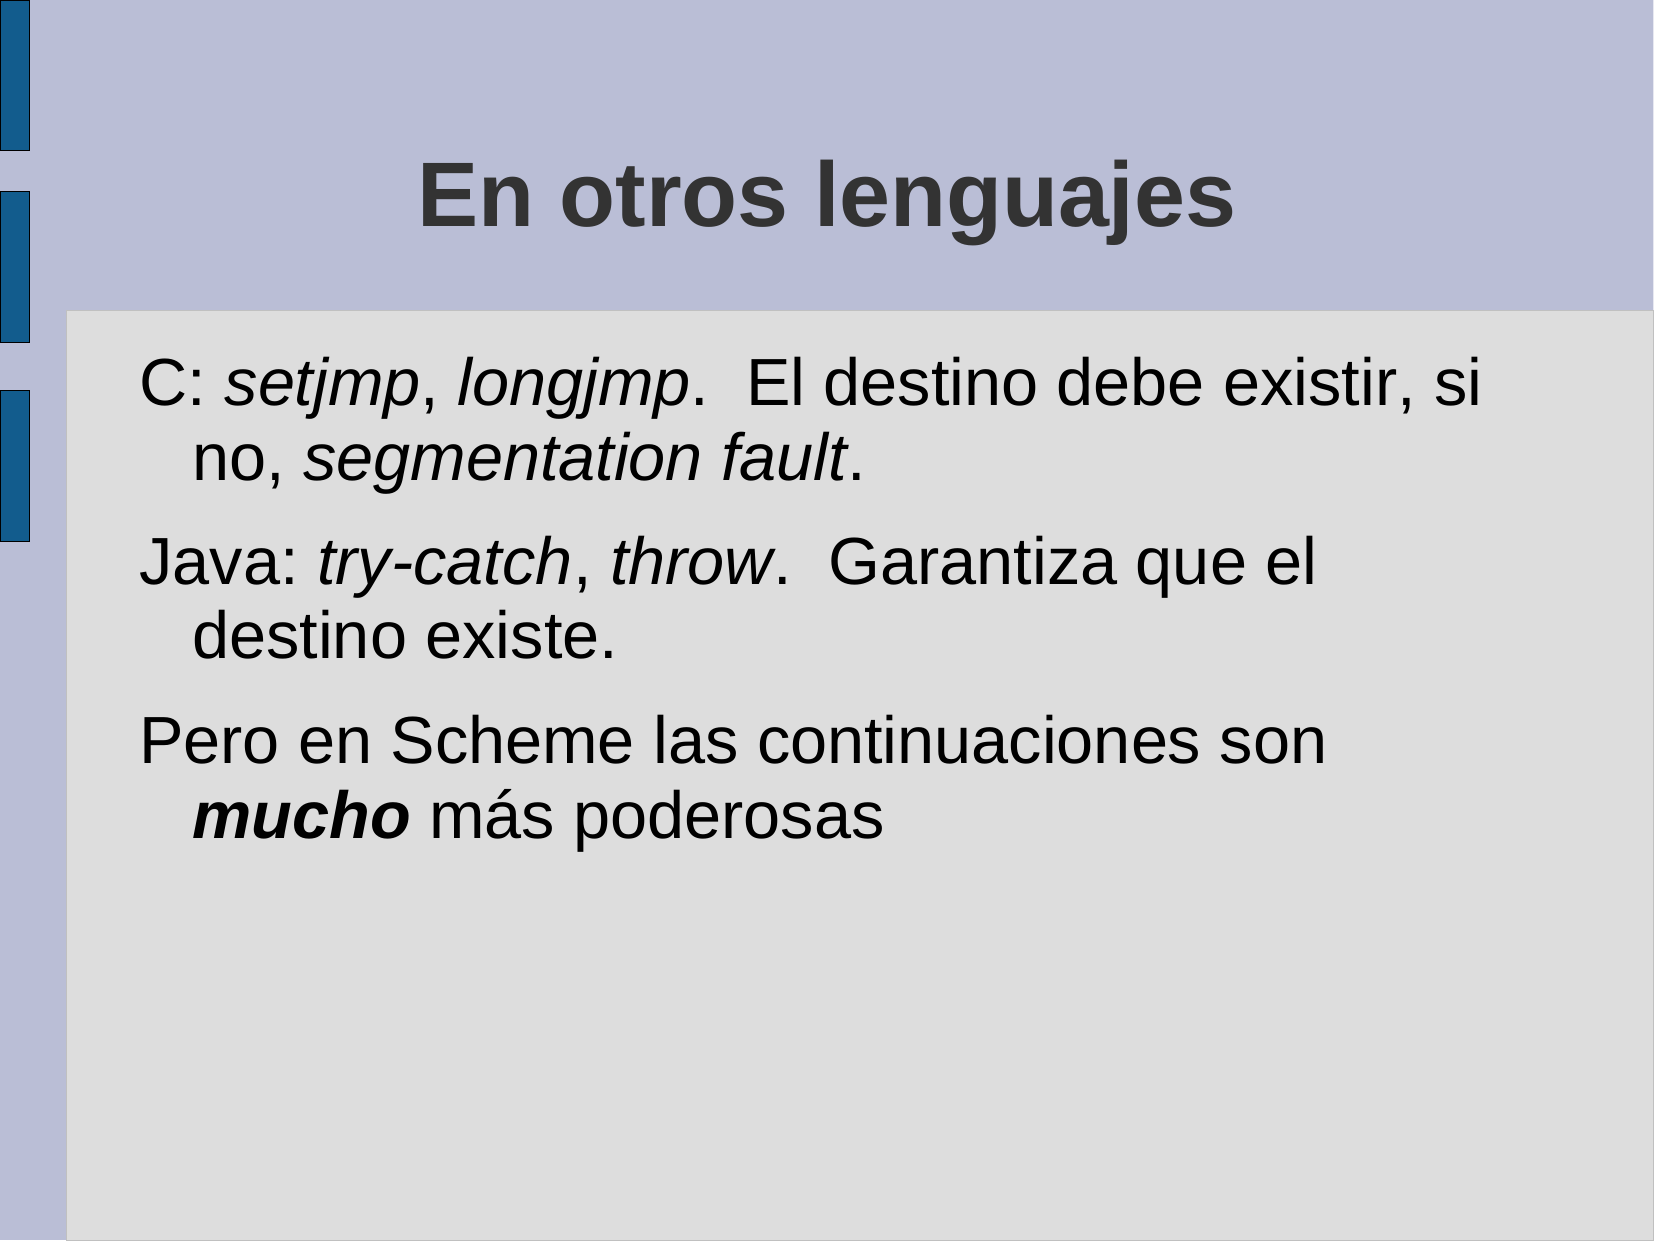

# En otros lenguajes
C: setjmp, longjmp. El destino debe existir, si no, segmentation fault.
Java: try-catch, throw. Garantiza que el destino existe.
Pero en Scheme las continuaciones son mucho más poderosas